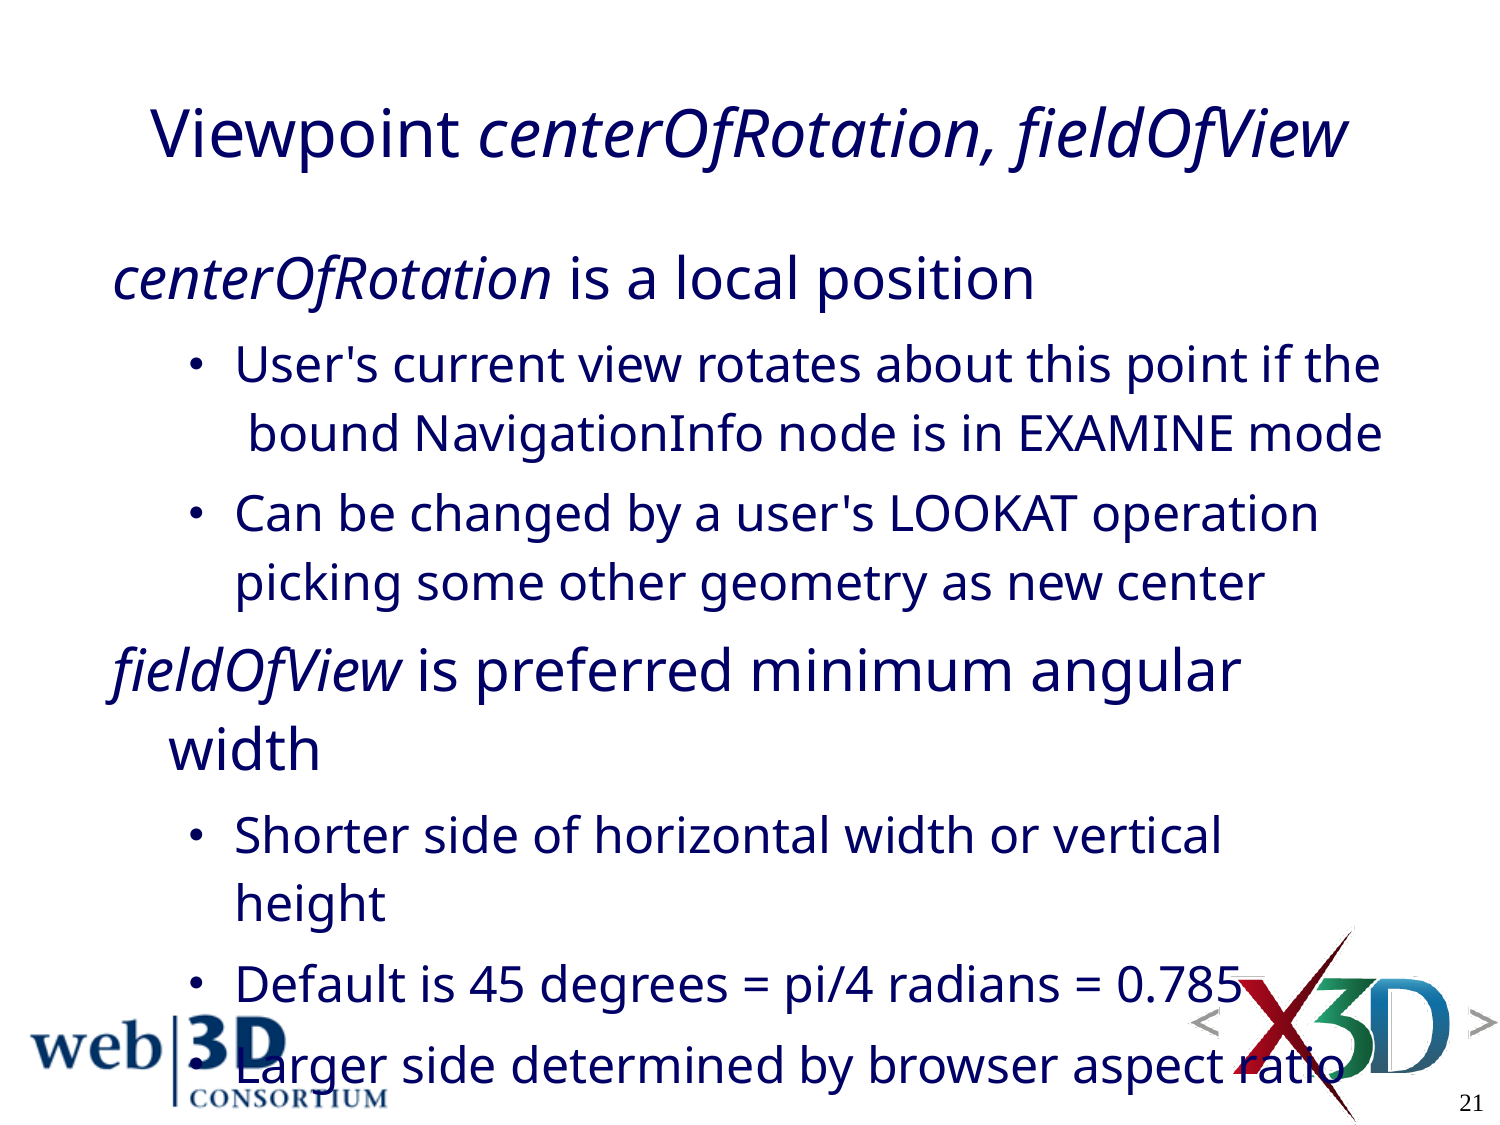

# Viewpoint centerOfRotation, fieldOfView
centerOfRotation is a local position
User's current view rotates about this point if the bound NavigationInfo node is in EXAMINE mode
Can be changed by a user's LOOKAT operation picking some other geometry as new center
fieldOfView is preferred minimum angular width
Shorter side of horizontal width or vertical height
Default is 45 degrees = pi/4 radians = 0.785
Larger side determined by browser aspect ratio
Author can set width, height if within HTML page